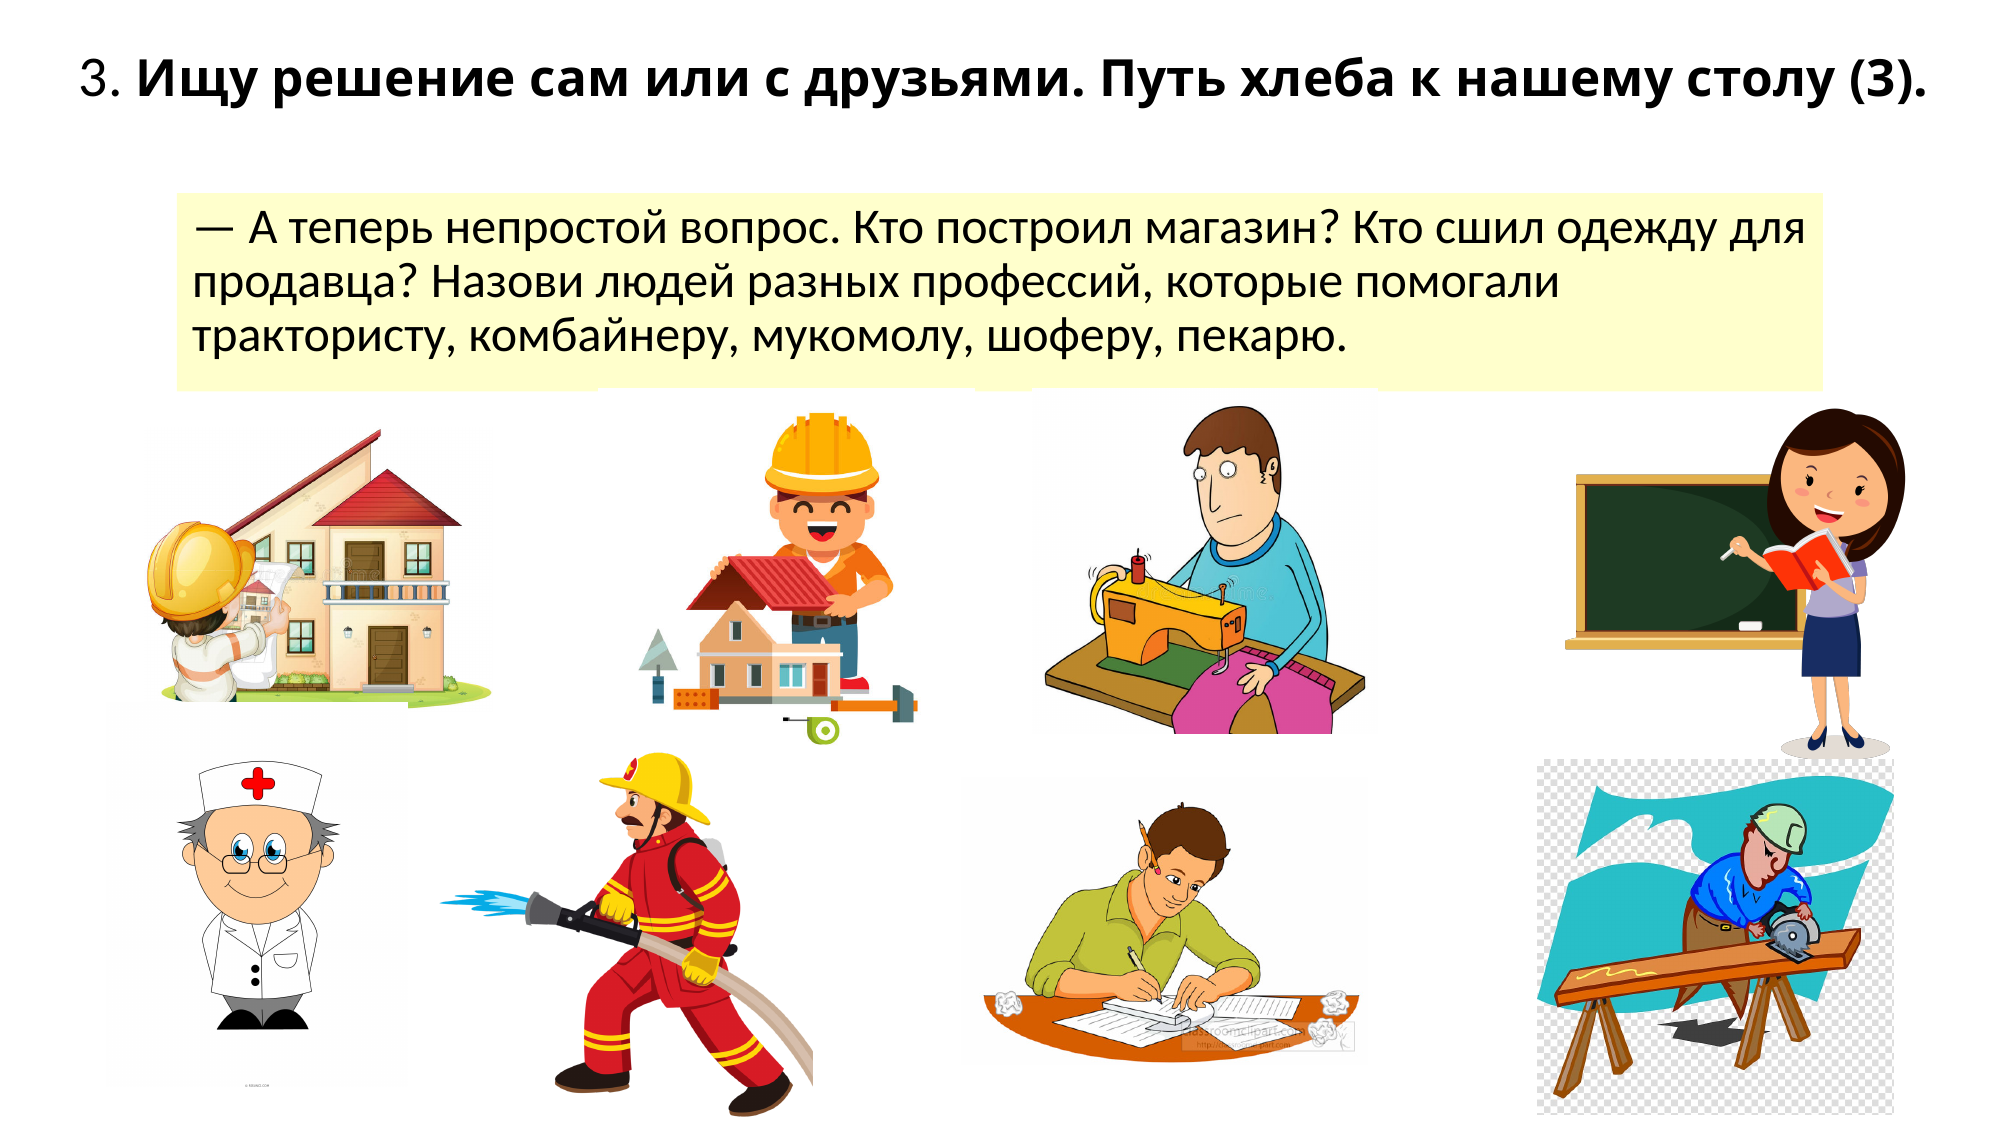

3. Ищу решение сам или с друзьями. Путь хлеба к нашему столу (3).
# — А теперь непростой вопрос. Кто построил магазин? Кто сшил одежду для продавца? Назови людей разных профессий, которые помогали трактористу, комбайнеру, мукомолу, шоферу, пекарю.